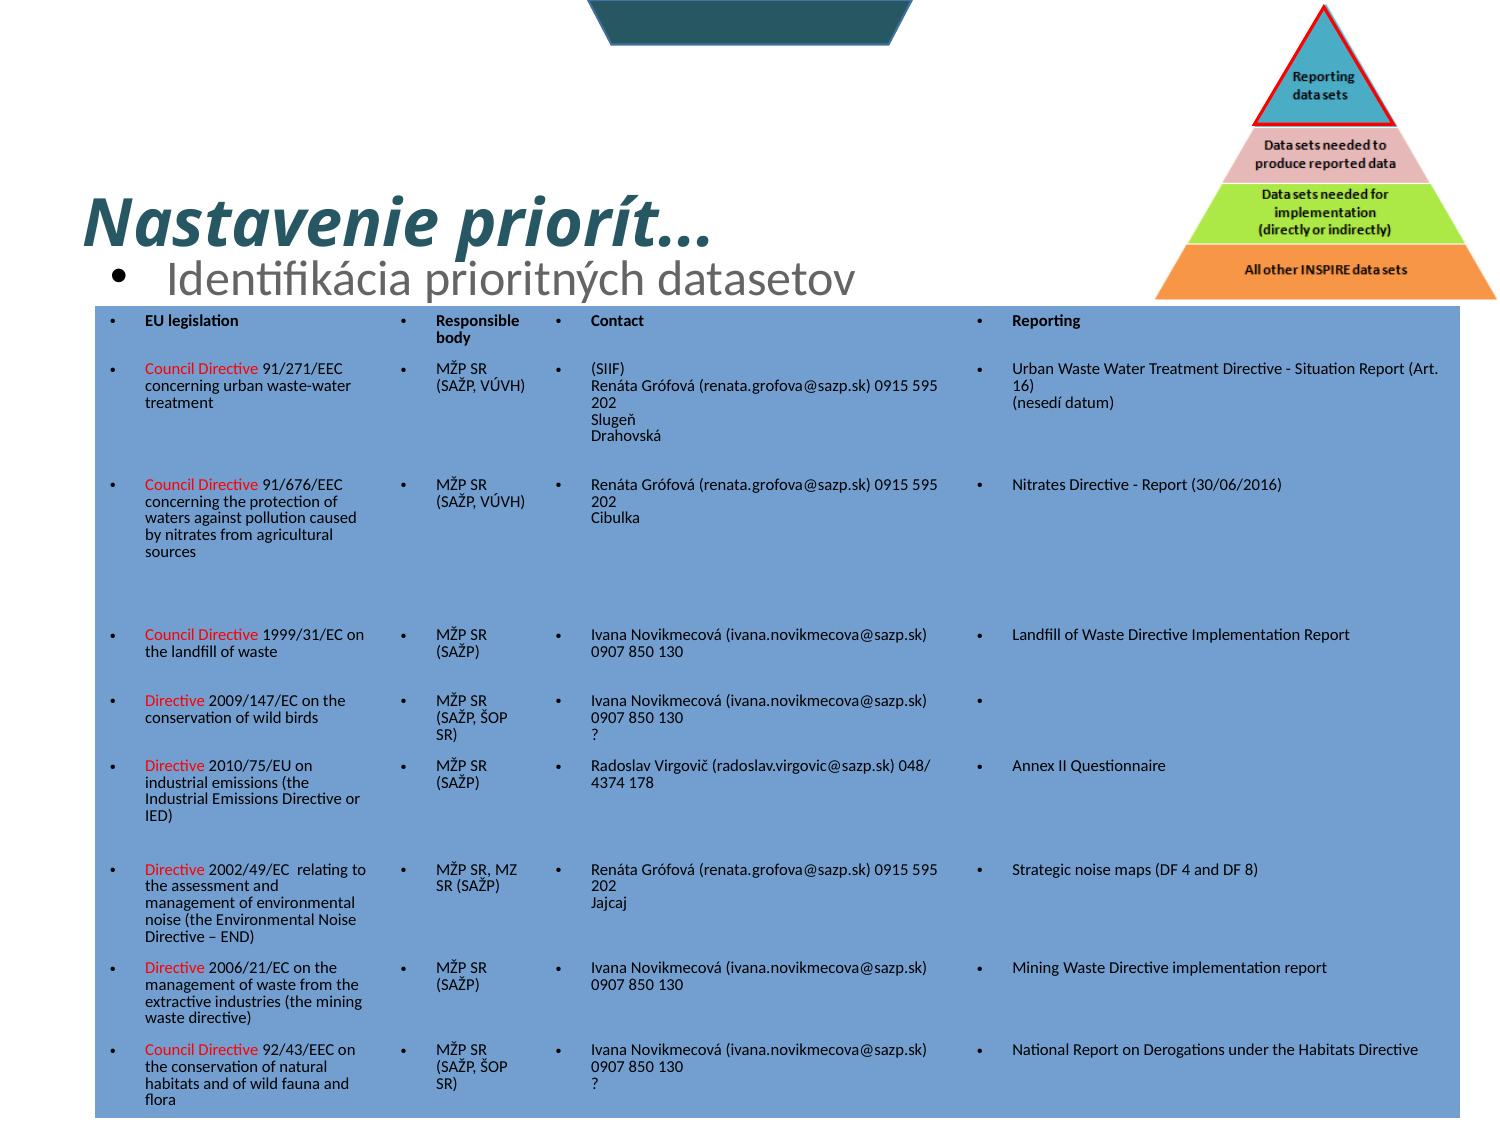

Nastavenie priorít...
# Identifikácia prioritných datasetov
| EU legislation | Responsible body | Contact | Reporting |
| --- | --- | --- | --- |
| Council Directive 91/271/EEC concerning urban waste-water treatment | MŽP SR (SAŽP, VÚVH) | (SIIF) Renáta Grófová (renata.grofova@sazp.sk) 0915 595 202 Slugeň Drahovská | Urban Waste Water Treatment Directive - Situation Report (Art. 16) (nesedí datum) |
| Council Directive 91/676/EEC concerning the protection of waters against pollution caused by nitrates from agricultural sources | MŽP SR (SAŽP, VÚVH) | Renáta Grófová (renata.grofova@sazp.sk) 0915 595 202 Cibulka | Nitrates Directive - Report (30/06/2016) |
| Council Directive 1999/31/EC on the landfill of waste | MŽP SR (SAŽP) | Ivana Novikmecová (ivana.novikmecova@sazp.sk) 0907 850 130 | Landfill of Waste Directive Implementation Report |
| Directive 2009/147/EC on the conservation of wild birds | MŽP SR (SAŽP, ŠOP SR) | Ivana Novikmecová (ivana.novikmecova@sazp.sk) 0907 850 130 ? | |
| Directive 2010/75/EU on industrial emissions (the Industrial Emissions Directive or IED) | MŽP SR (SAŽP) | Radoslav Virgovič (radoslav.virgovic@sazp.sk) 048/ 4374 178 | Annex II Questionnaire |
| Directive 2002/49/EC relating to the assessment and management of environmental noise (the Environmental Noise Directive – END) | MŽP SR, MZ SR (SAŽP) | Renáta Grófová (renata.grofova@sazp.sk) 0915 595 202 Jajcaj | Strategic noise maps (DF 4 and DF 8) |
| Directive 2006/21/EC on the management of waste from the extractive industries (the mining waste directive) | MŽP SR (SAŽP) | Ivana Novikmecová (ivana.novikmecova@sazp.sk) 0907 850 130 | Mining Waste Directive implementation report |
| Council Directive 92/43/EEC on the conservation of natural habitats and of wild fauna and flora | MŽP SR (SAŽP, ŠOP SR) | Ivana Novikmecová (ivana.novikmecova@sazp.sk) 0907 850 130 ? | National Report on Derogations under the Habitats Directive |